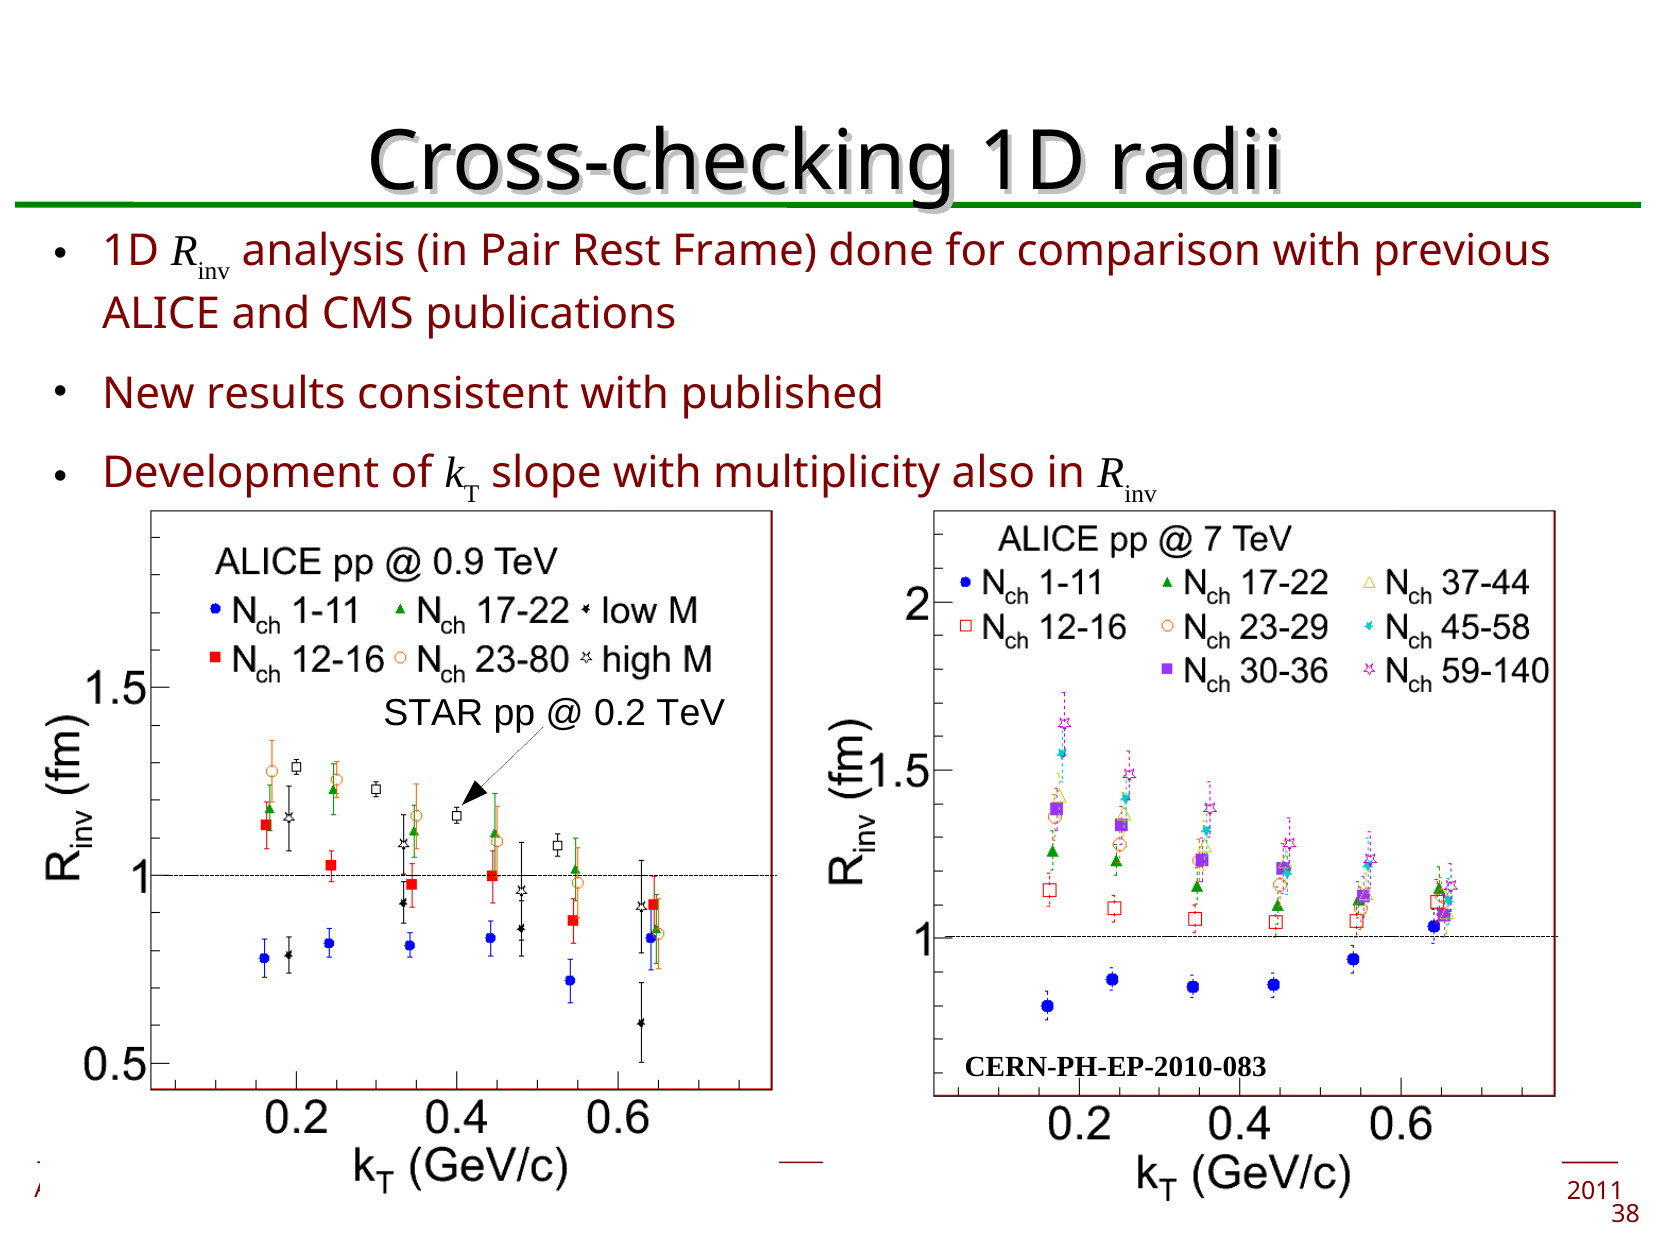

# Cross-checking 1D radii
1D Rinv analysis (in Pair Rest Frame) done for comparison with previous ALICE and CMS publications
New results consistent with published
Development of kT slope with multiplicity also in Rinv
STAR pp @ 0.2 TeV
CERN-PH-EP-2010-083